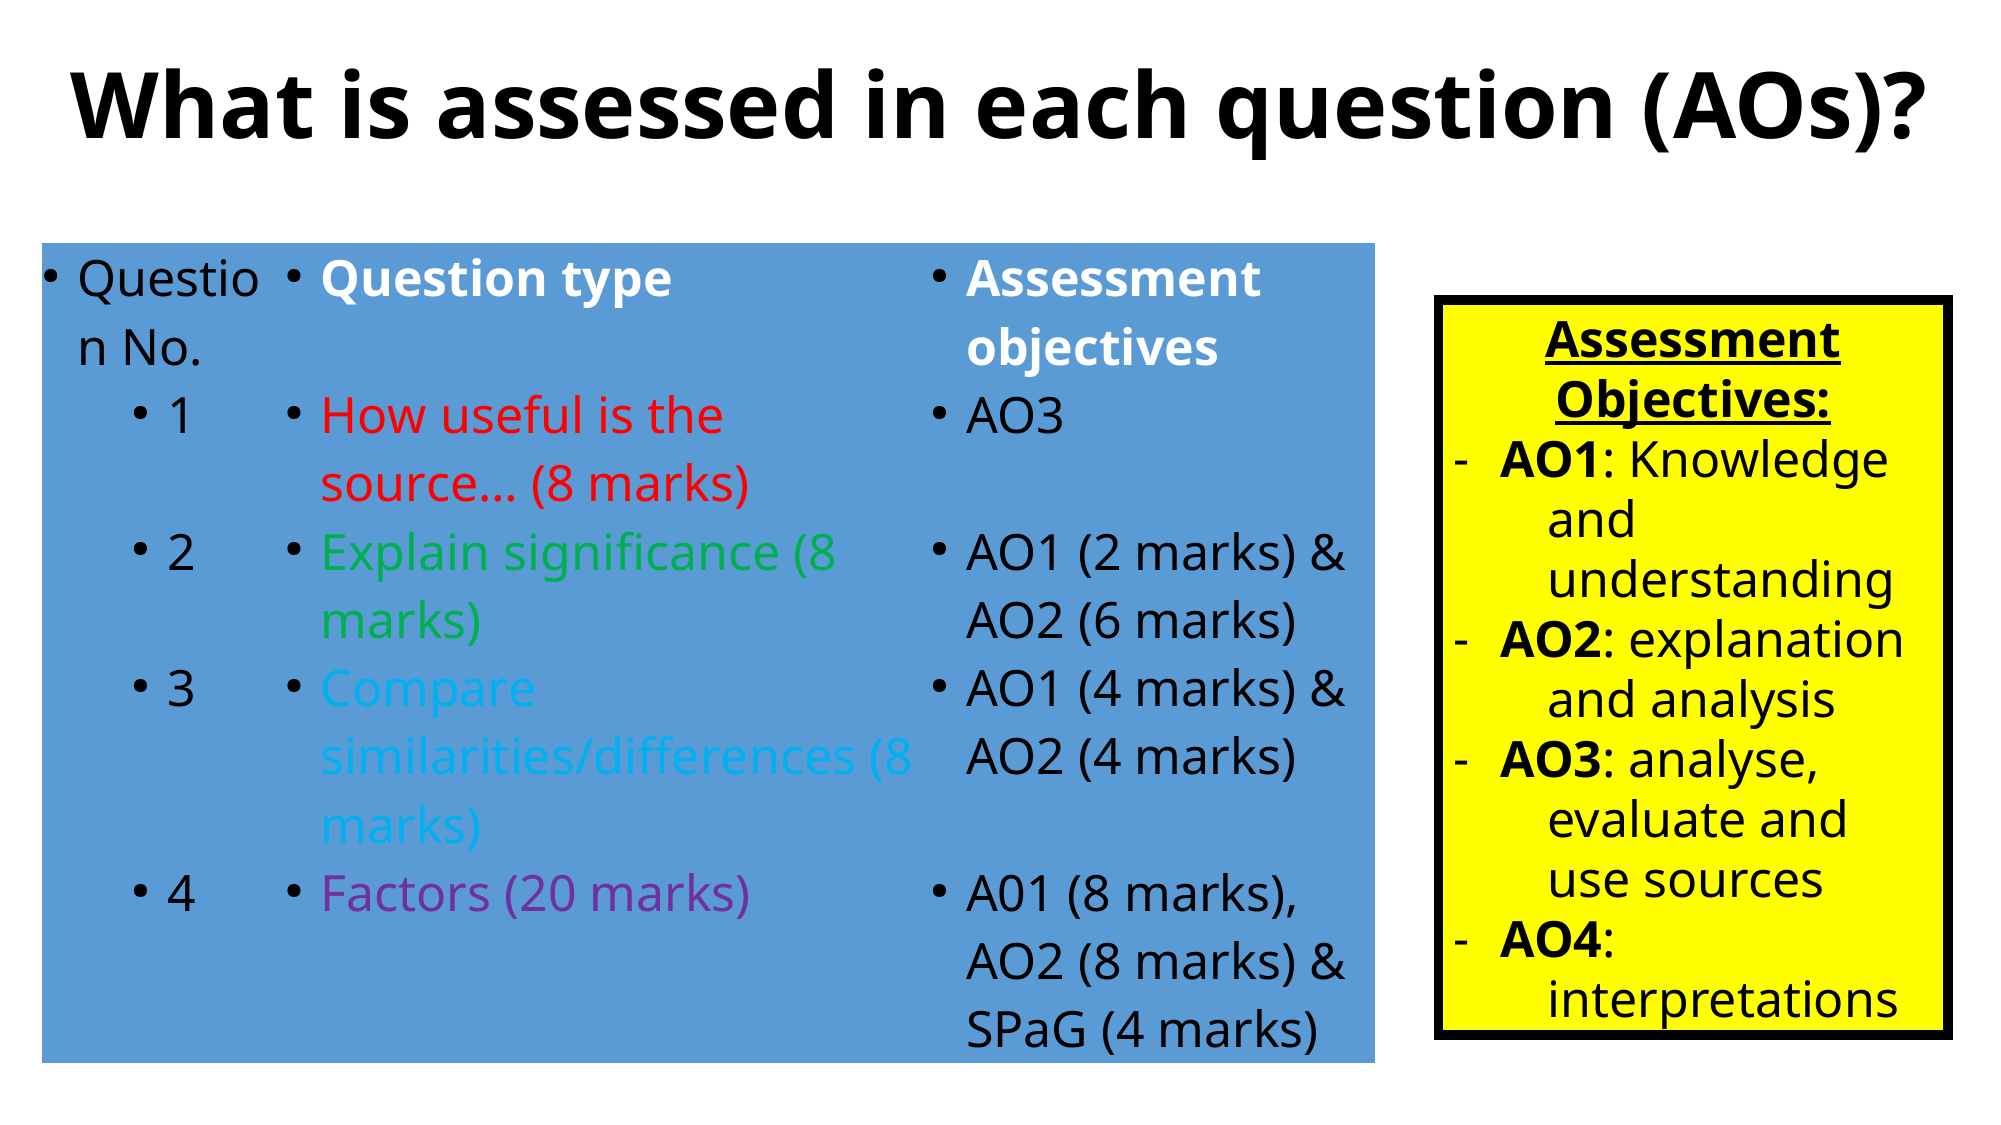

# What is assessed in each question (AOs)?
| Question No. | Question type | Assessment objectives |
| --- | --- | --- |
| 1 | How useful is the source… (8 marks) | AO3 |
| 2 | Explain significance (8 marks) | AO1 (2 marks) & AO2 (6 marks) |
| 3 | Compare similarities/differences (8 marks) | AO1 (4 marks) & AO2 (4 marks) |
| 4 | Factors (20 marks) | A01 (8 marks), AO2 (8 marks) & SPaG (4 marks) |
Assessment Objectives:
AO1: Knowledge and understanding
AO2: explanation and analysis
AO3: analyse, evaluate and use sources
AO4: interpretations